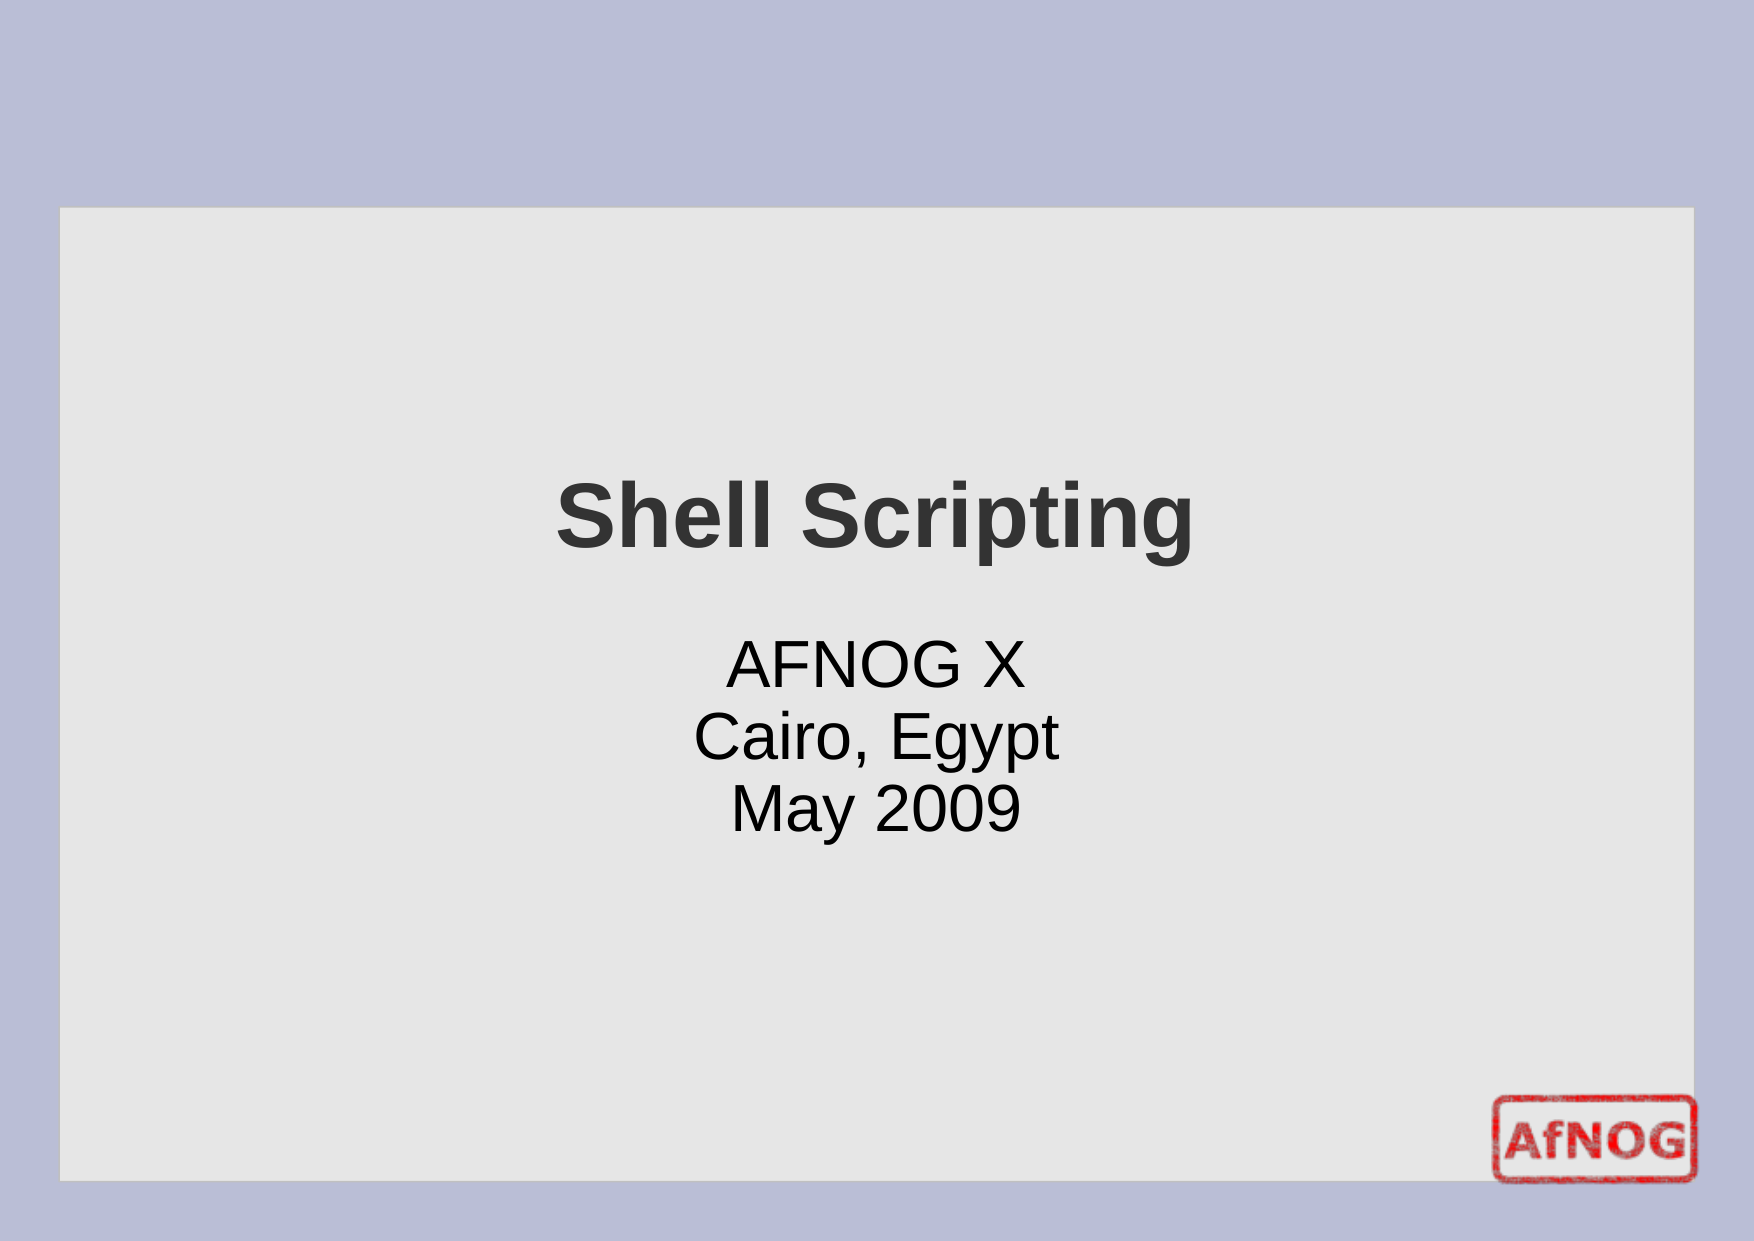

# Shell Scripting
AFNOG X
Cairo, Egypt
May 2009